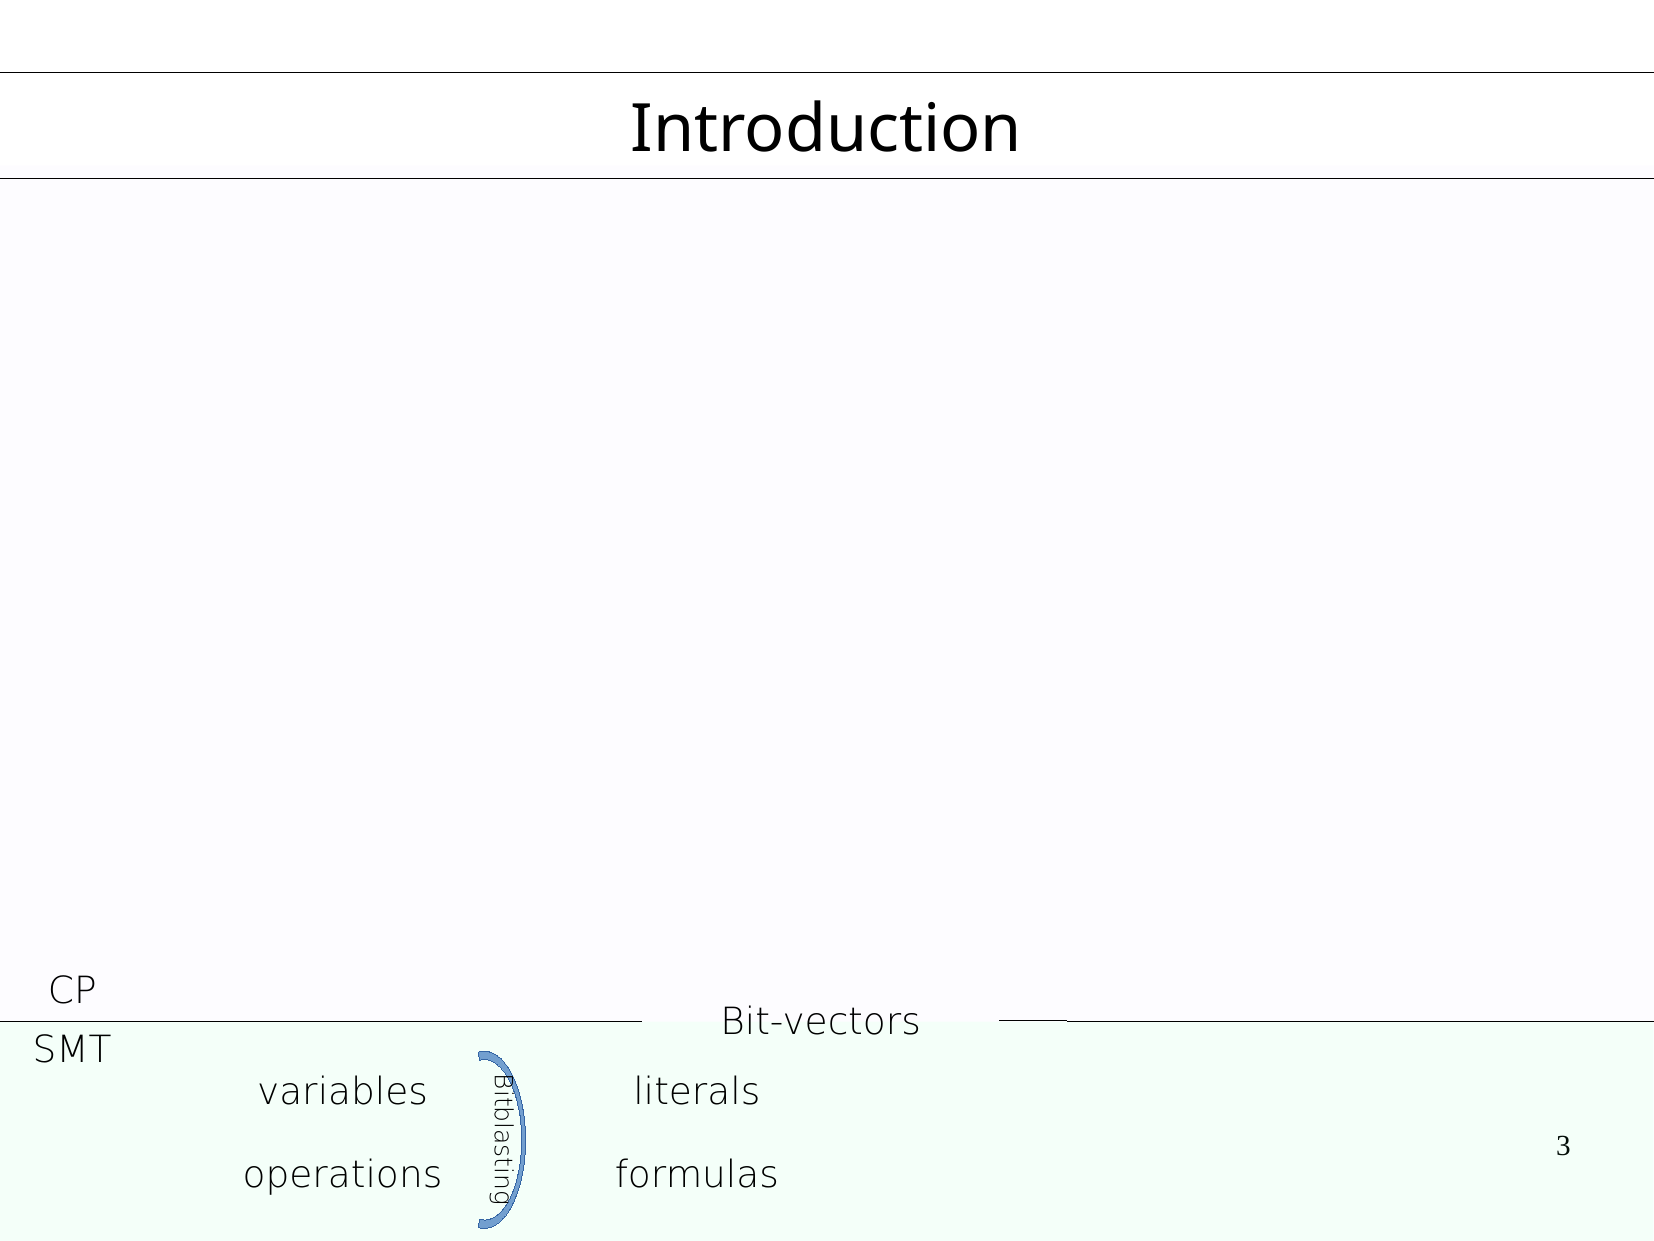

Introduction
The most common approach is to used by SMT solvers. In which each bit of a bit vector is turned into a literal, and each operation is encoded as a formulas.
CP
Bit-vectors
SMT
variables
literals
Bitblasting
3
operations
formulas